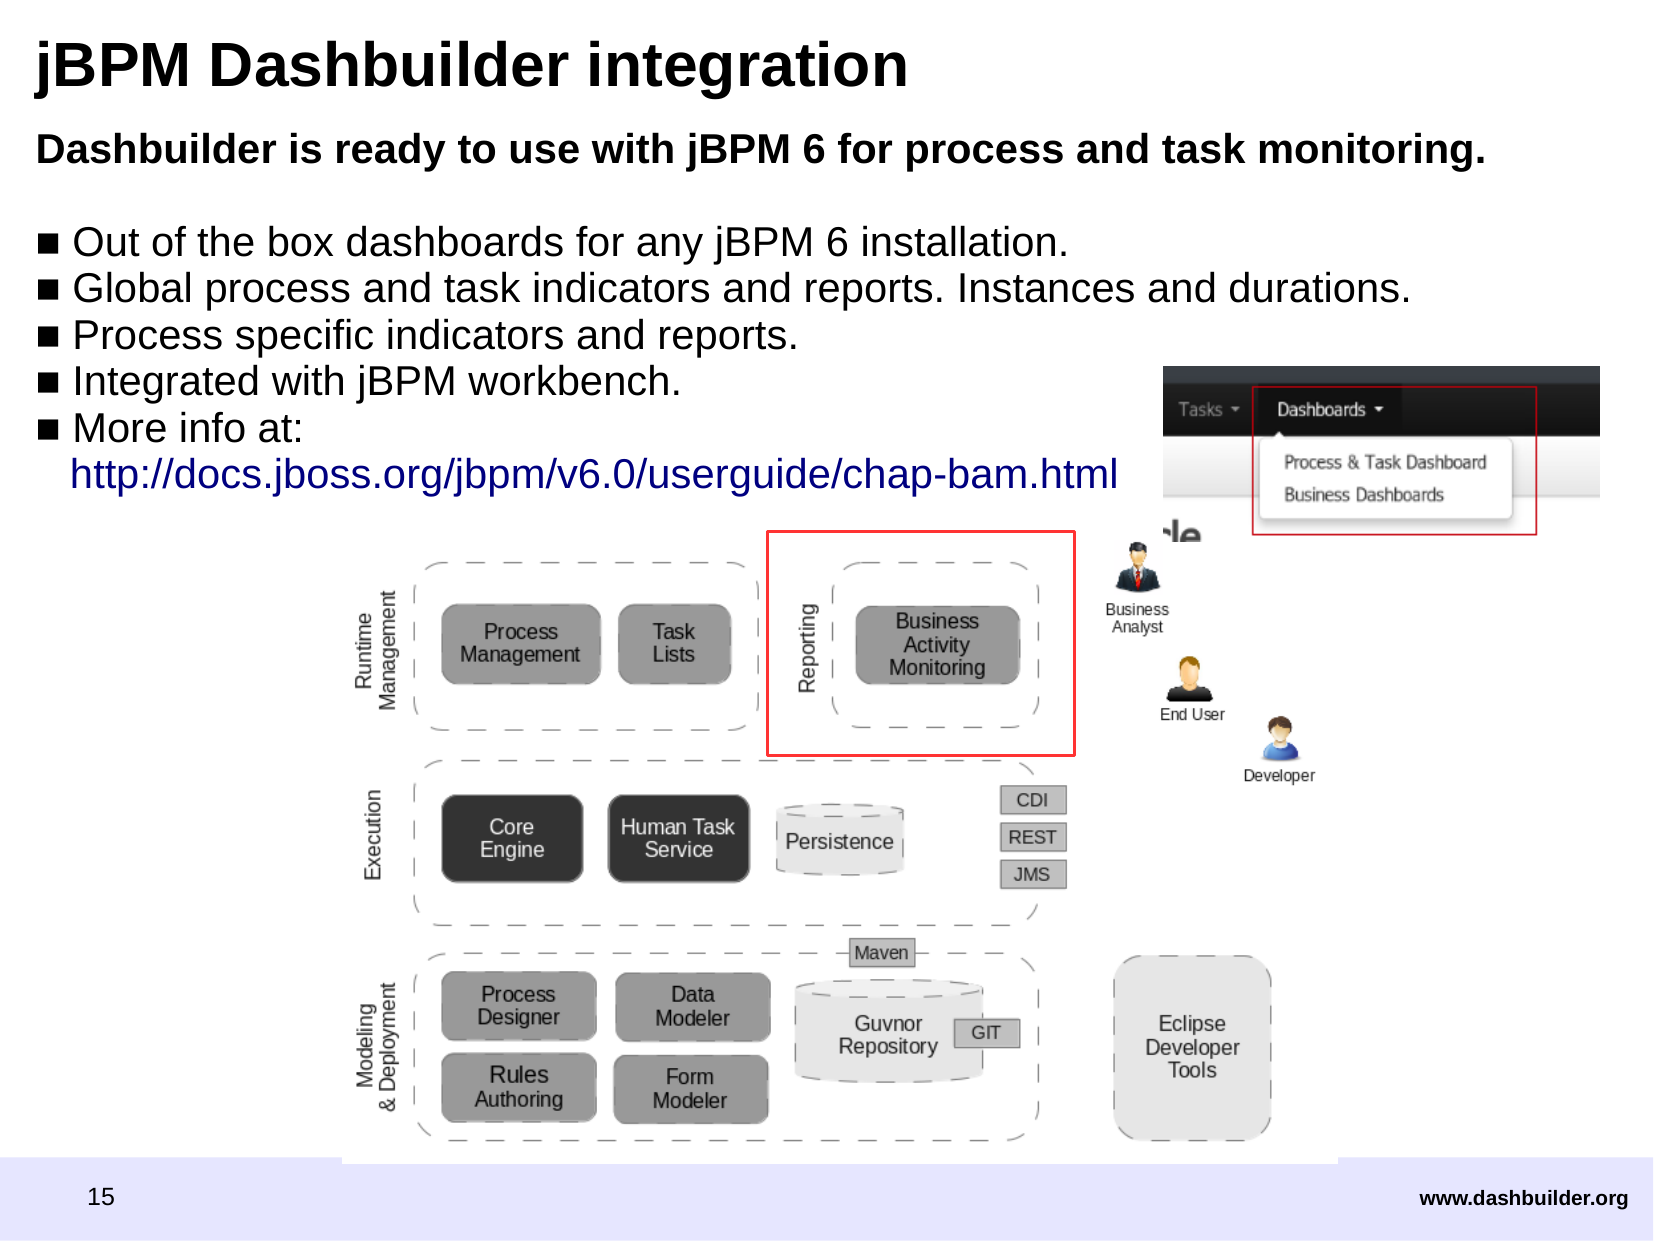

# jBPM Dashbuilder integration
Dashbuilder is ready to use with jBPM 6 for process and task monitoring.
■ Out of the box dashboards for any jBPM 6 installation.
■ Global process and task indicators and reports. Instances and durations.
■ Process specific indicators and reports.
■ Integrated with jBPM workbench.
■ More info at:
 http://docs.jboss.org/jbpm/v6.0/userguide/chap-bam.html